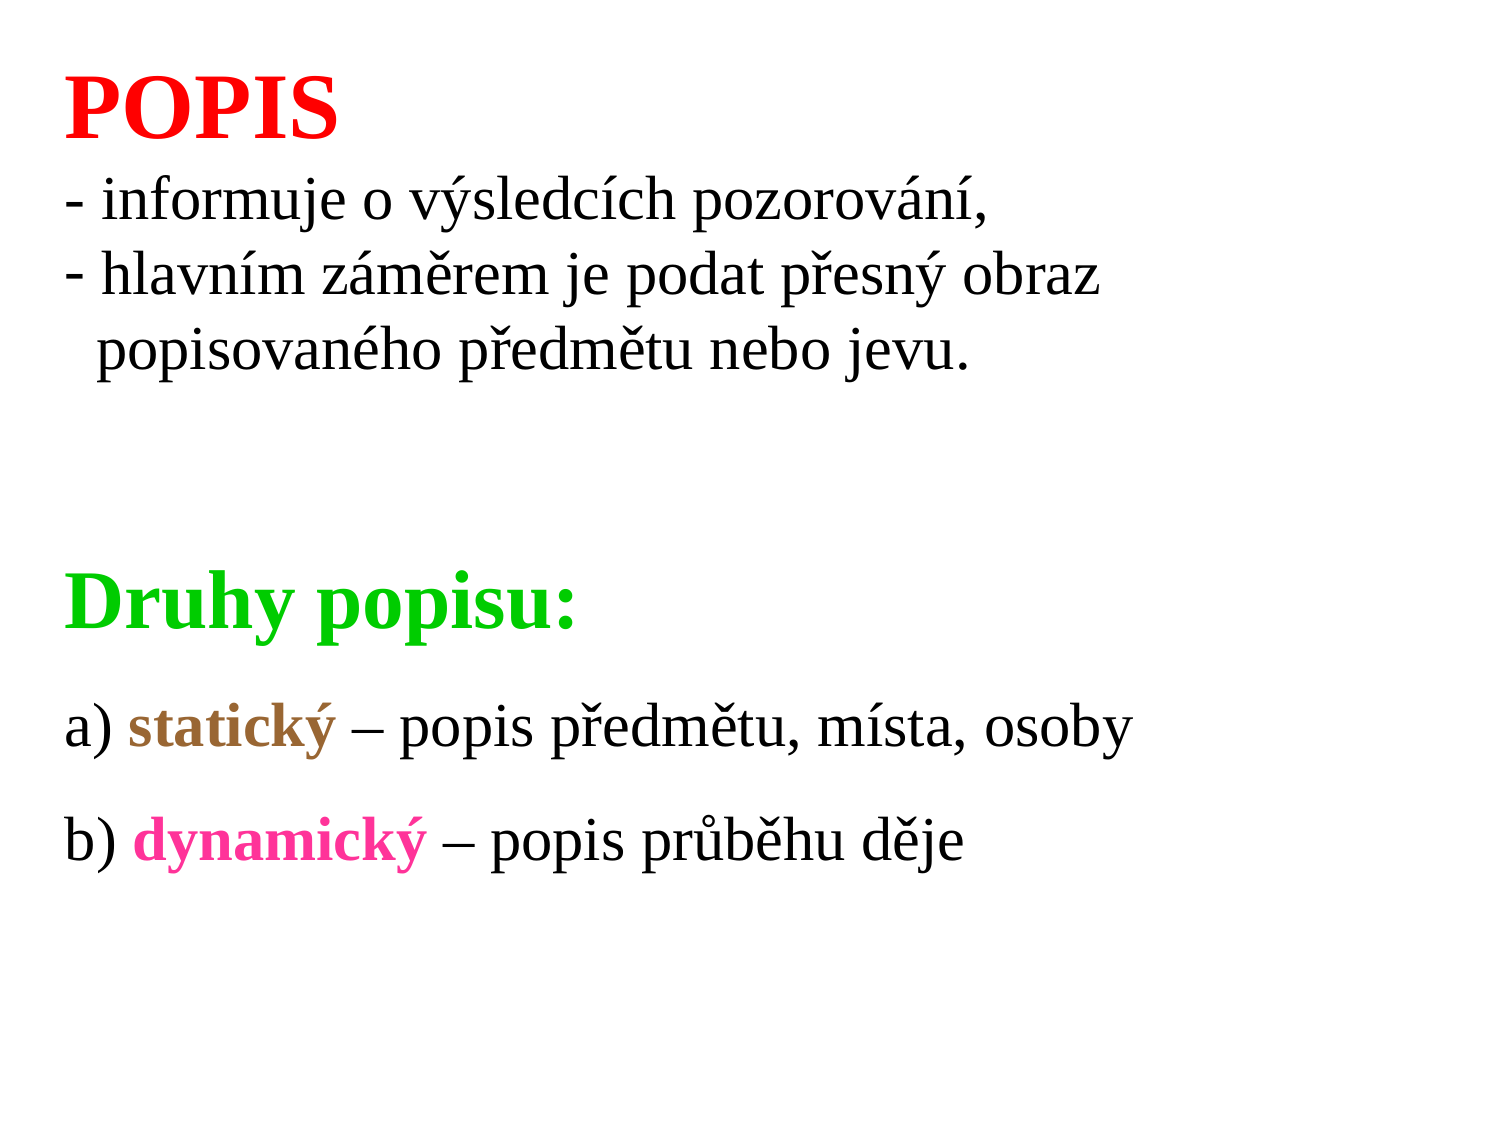

POPIS
- informuje o výsledcích pozorování,
 hlavním záměrem je podat přesný obraz
 popisovaného předmětu nebo jevu.
Druhy popisu:
a) statický – popis předmětu, místa, osoby
b) dynamický – popis průběhu děje